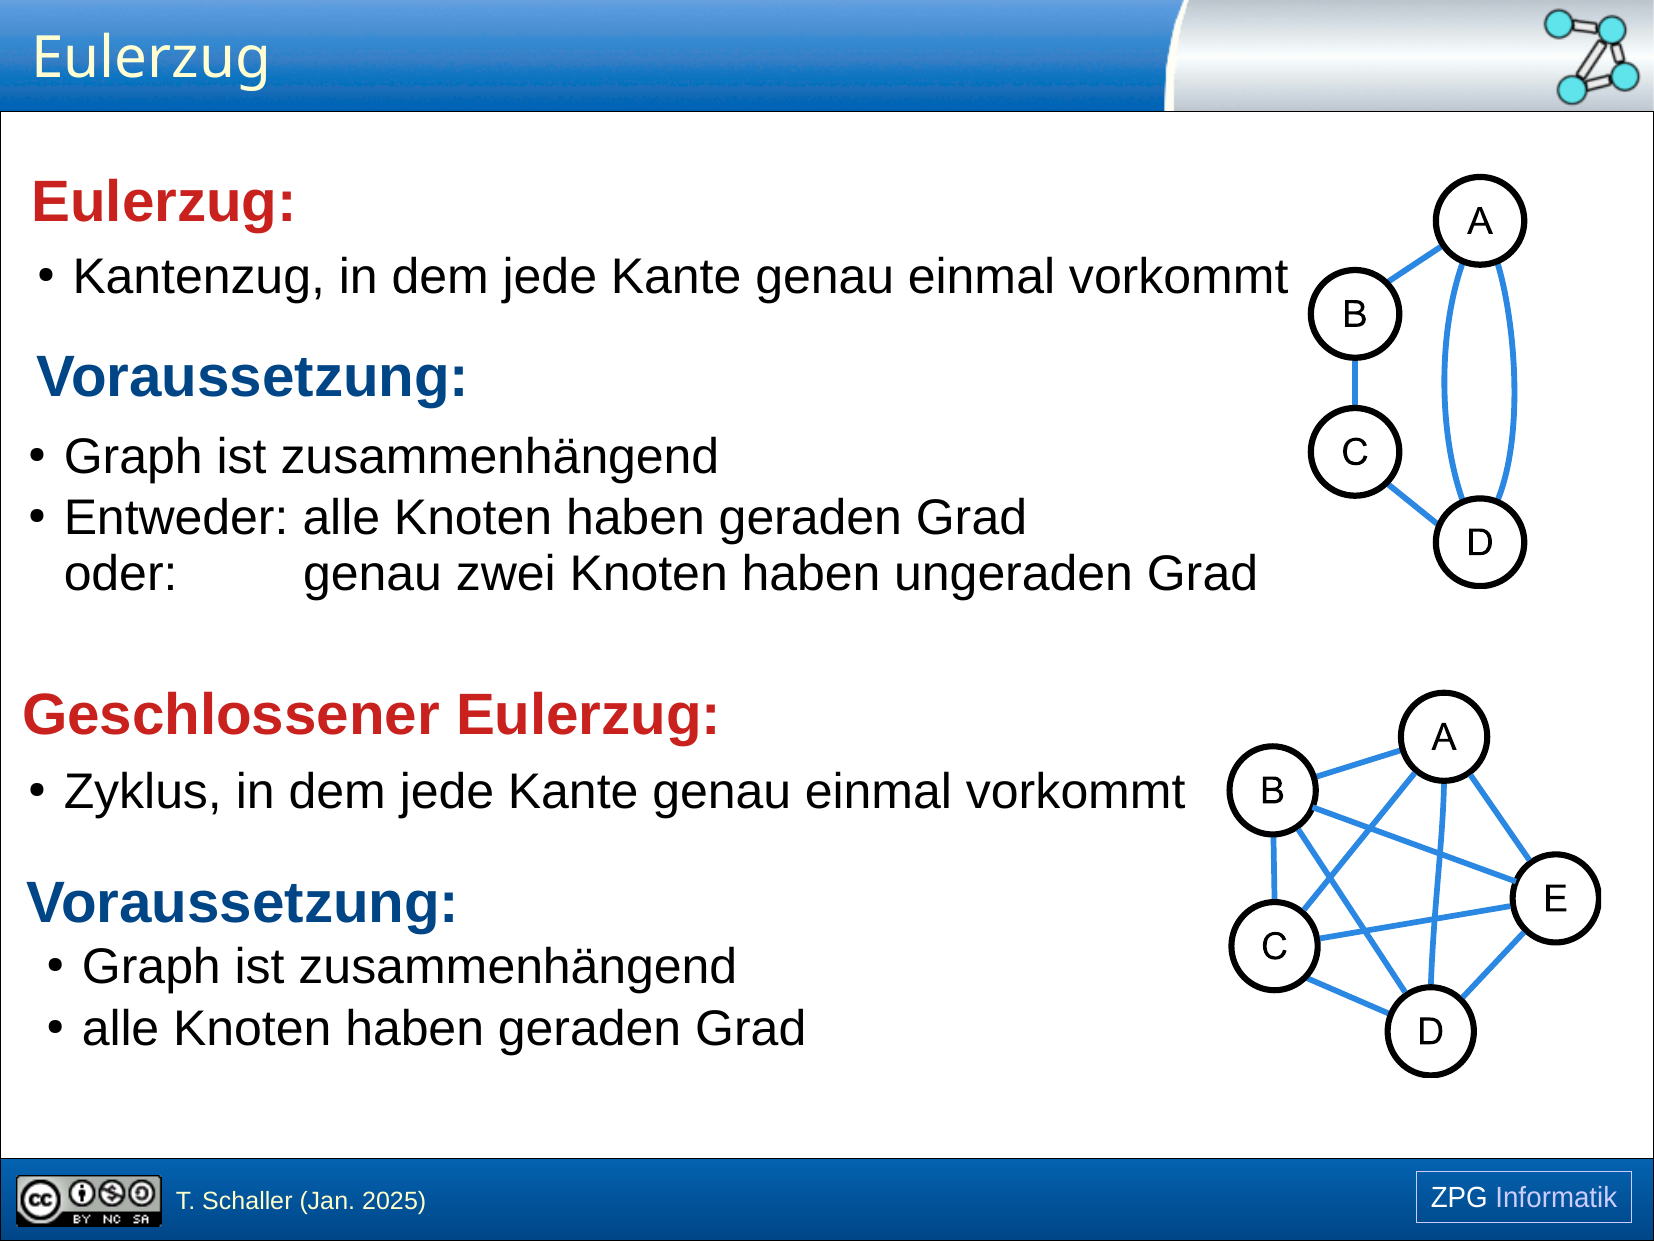

# Eulerzug
Eulerzug:
Kantenzug, in dem jede Kante genau einmal vorkommt
Voraussetzung:
Graph ist zusammenhängend
Entweder: alle Knoten haben geraden Grad
oder: genau zwei Knoten haben ungeraden Grad
Geschlossener Eulerzug:
Zyklus, in dem jede Kante genau einmal vorkommt
Voraussetzung:
Graph ist zusammenhängend
alle Knoten haben geraden Grad
7